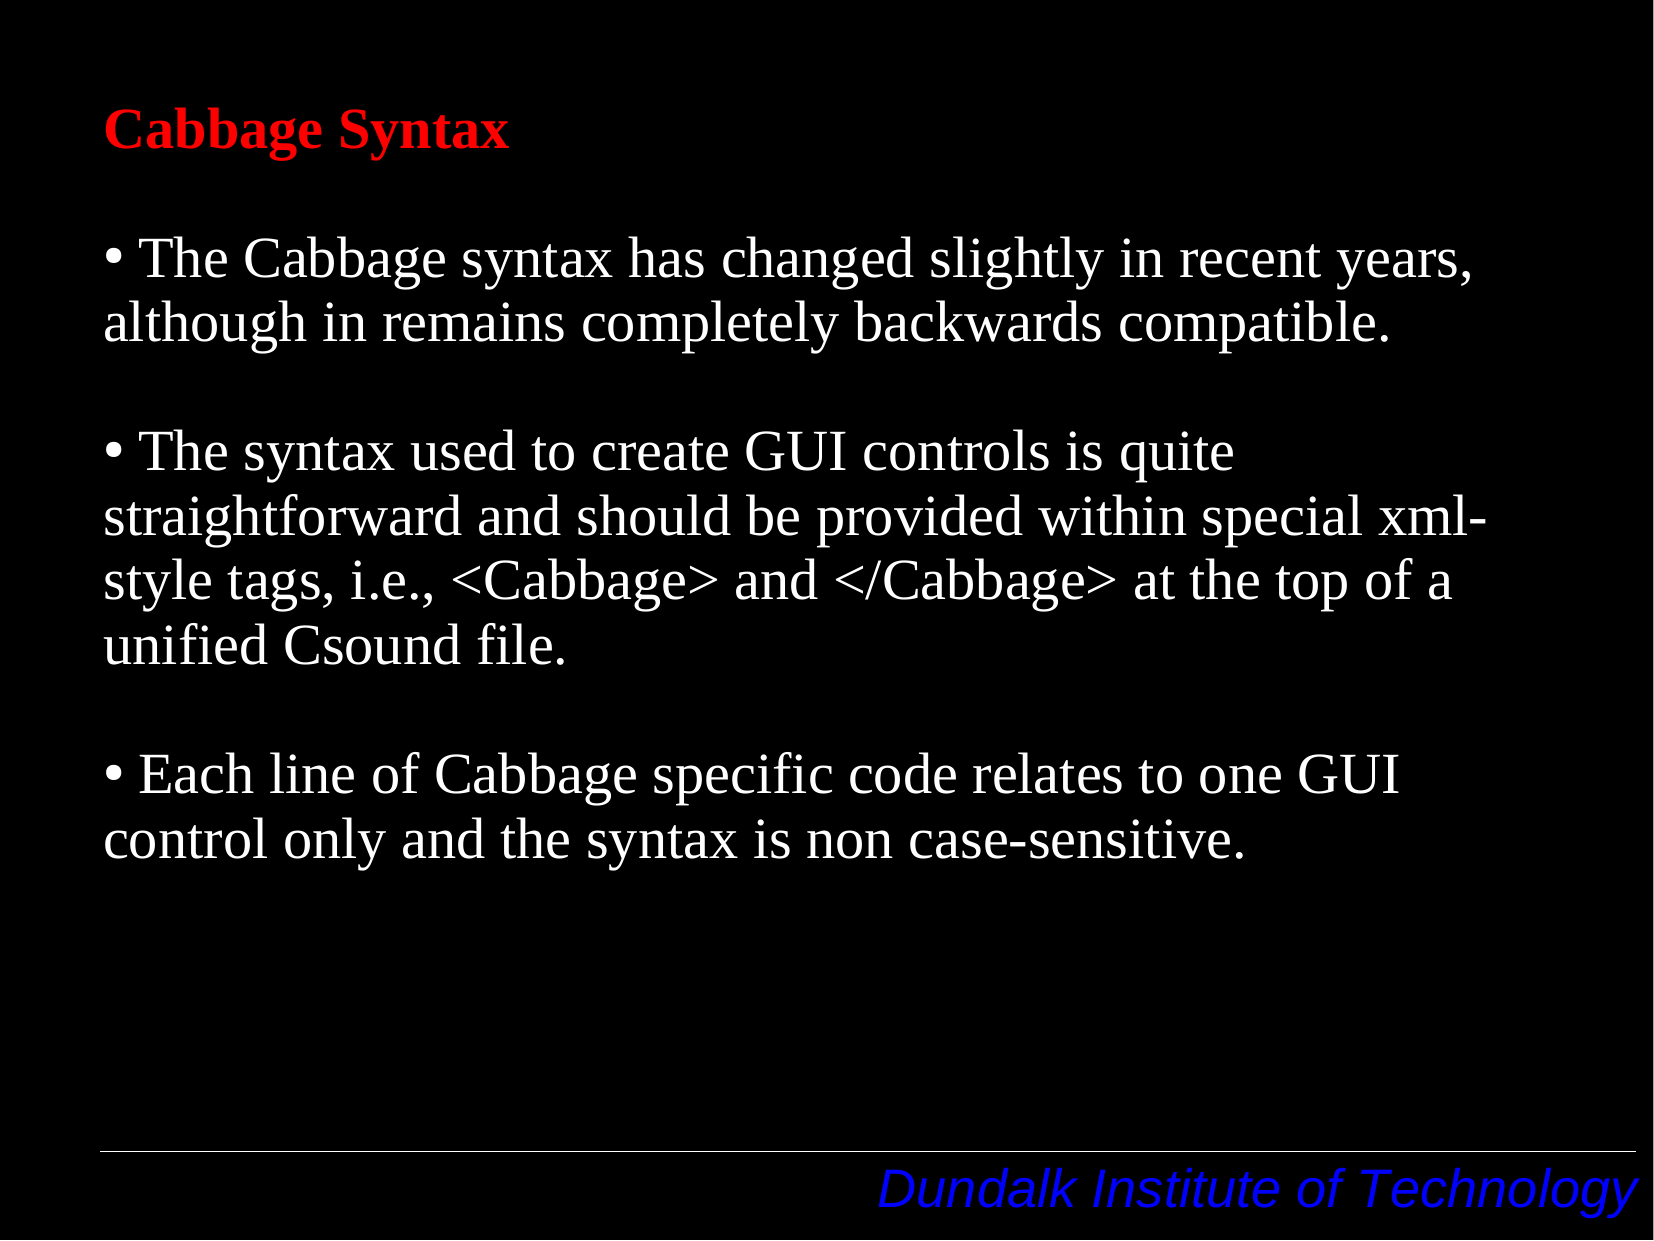

Cabbage Syntax
 The Cabbage syntax has changed slightly in recent years, although in remains completely backwards compatible.
 The syntax used to create GUI controls is quite straightforward and should be provided within special xml-style tags, i.e., <Cabbage> and </Cabbage> at the top of a unified Csound file.
 Each line of Cabbage specific code relates to one GUI control only and the syntax is non case-sensitive.
Dundalk Institute of Technology